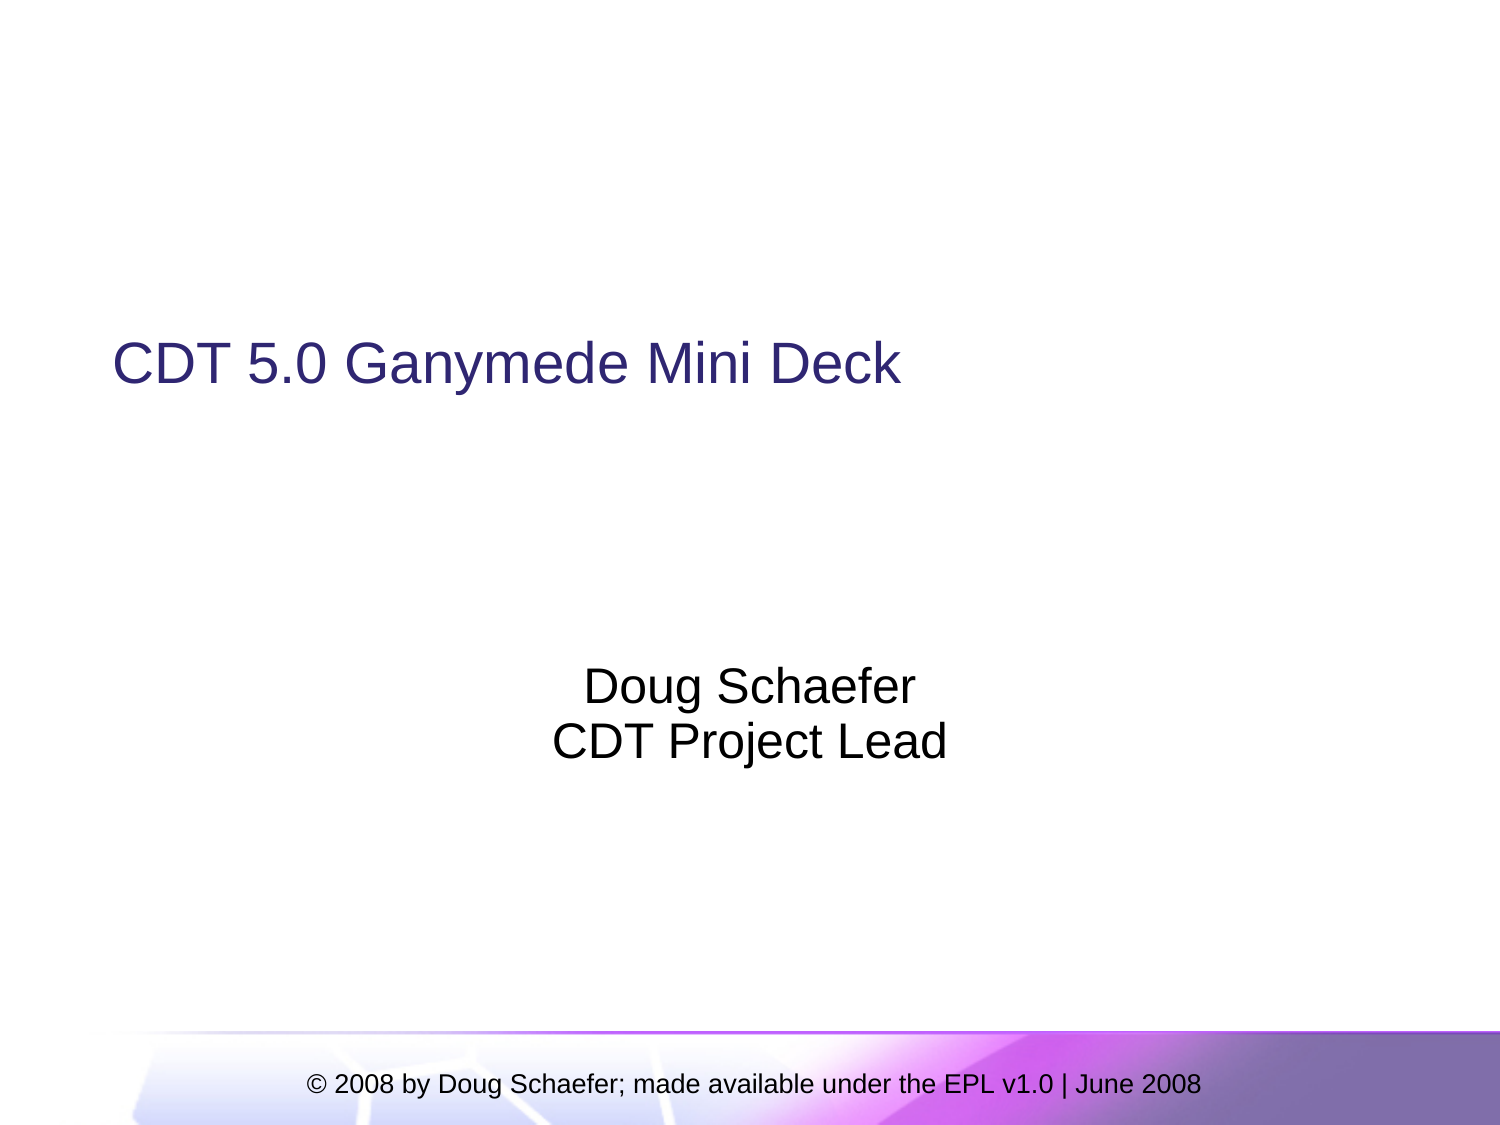

# CDT 5.0 Ganymede Mini Deck
Doug Schaefer
CDT Project Lead